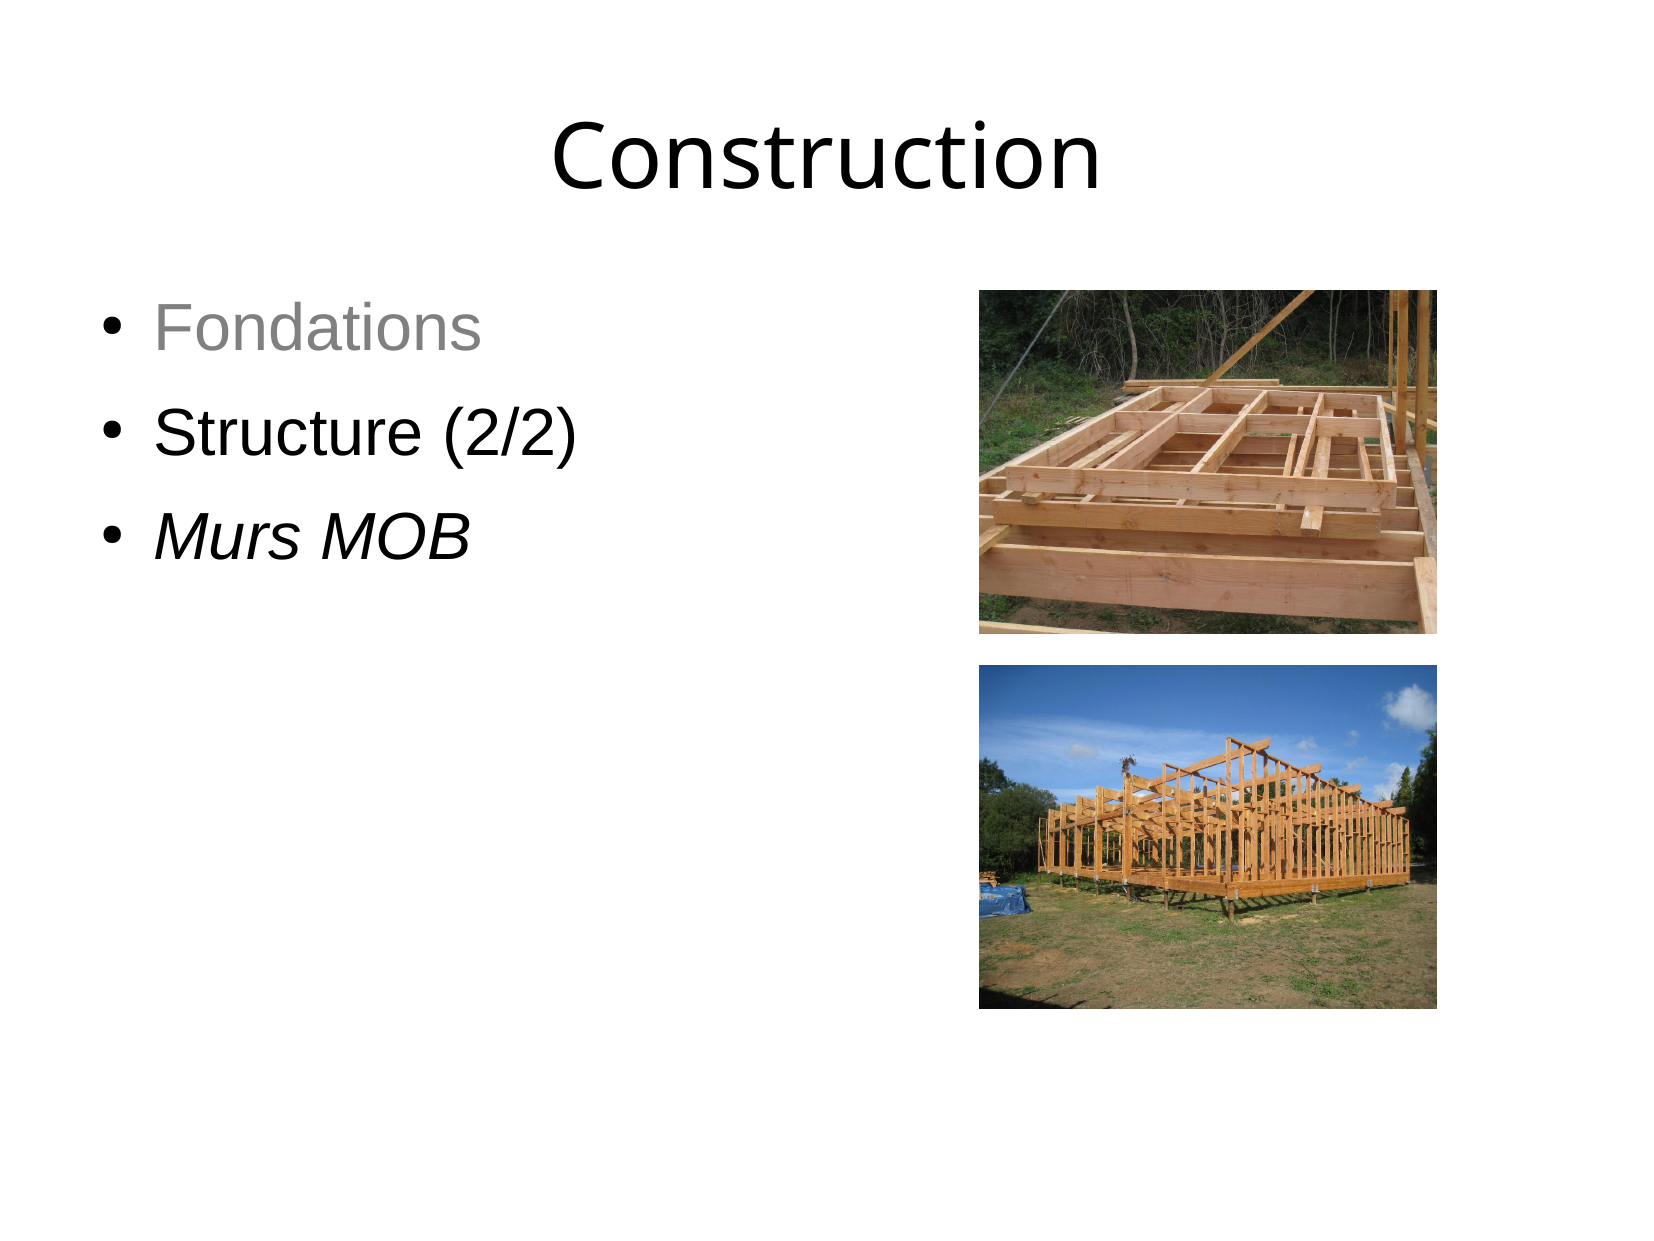

# Construction
Fondations
Structure (2/2)
Murs MOB